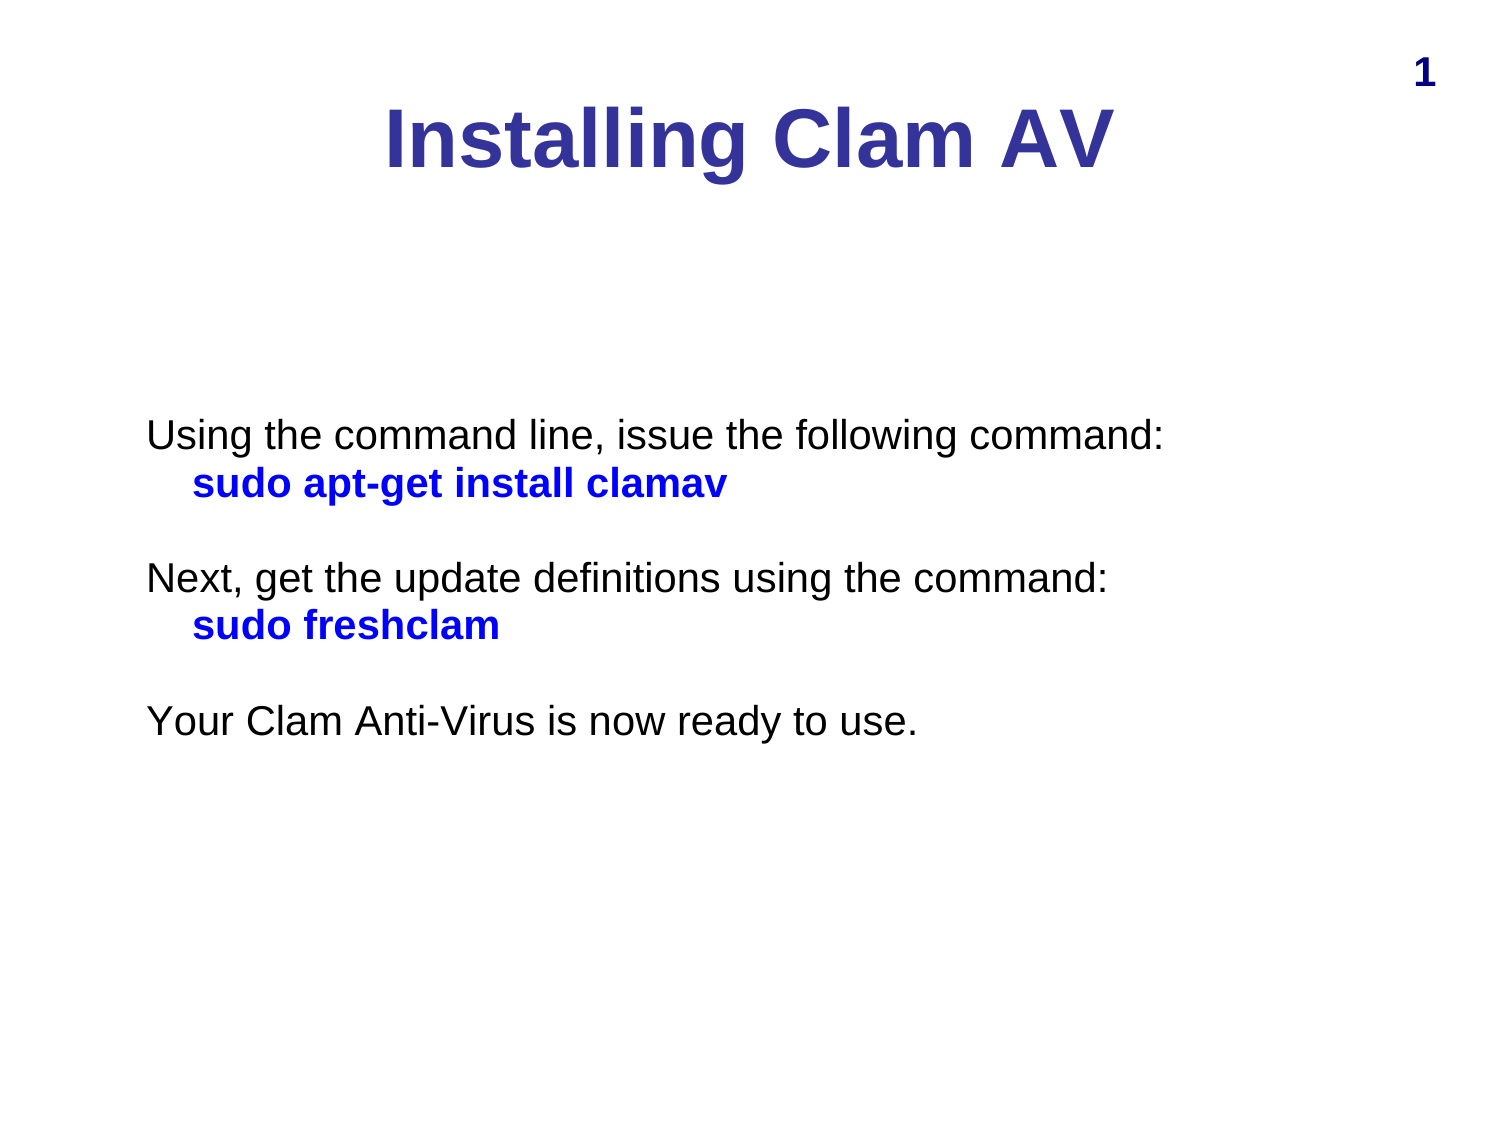

1
# Installing Clam AV
Using the command line, issue the following command:
 sudo apt-get install clamav
Next, get the update definitions using the command:
 sudo freshclam
Your Clam Anti-Virus is now ready to use.